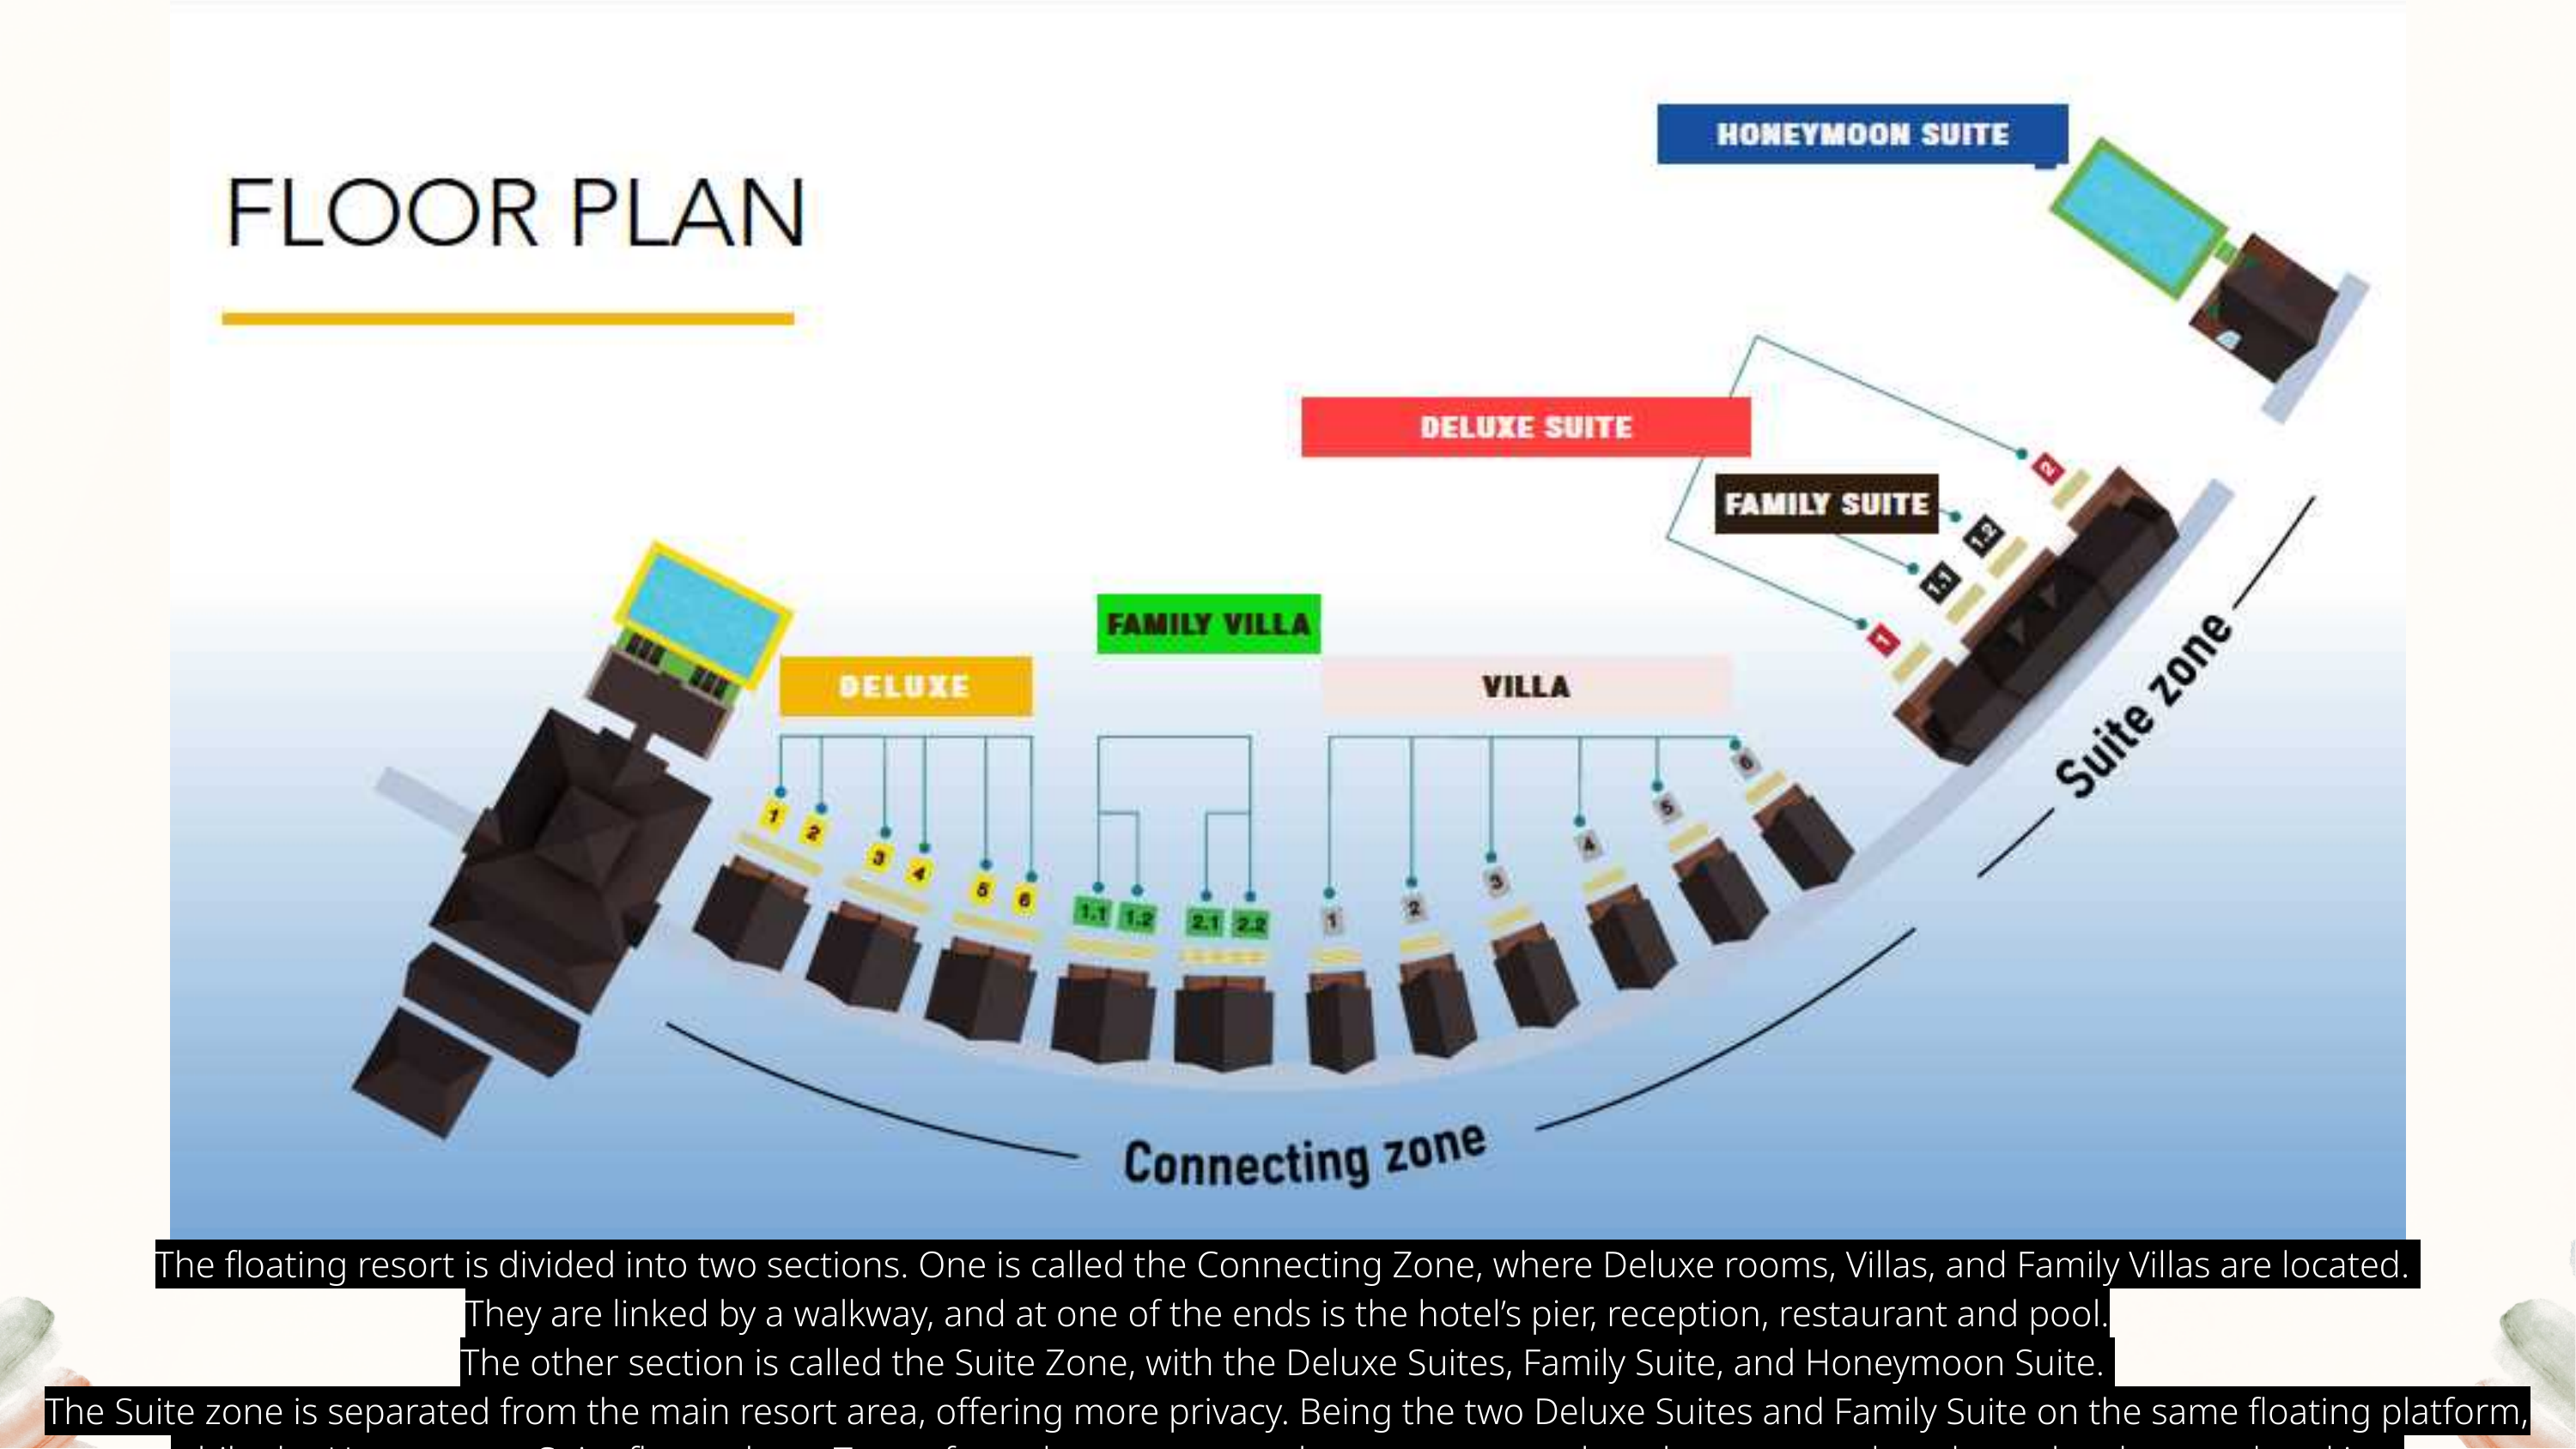

The floating resort is divided into two sections. One is called the Connecting Zone, where Deluxe rooms, Villas, and Family Villas are located.
They are linked by a walkway, and at one of the ends is the hotel’s pier, reception, restaurant and pool.
The other section is called the Suite Zone, with the Deluxe Suites, Family Suite, and Honeymoon Suite.
The Suite zone is separated from the main resort area, offering more privacy. Being the two Deluxe Suites and Family Suite on the same floating platform, while the Honeymoon Suite floats alone. To get from these rooms to the restaurant and pool, you can order a boat shuttle or go kayaking.